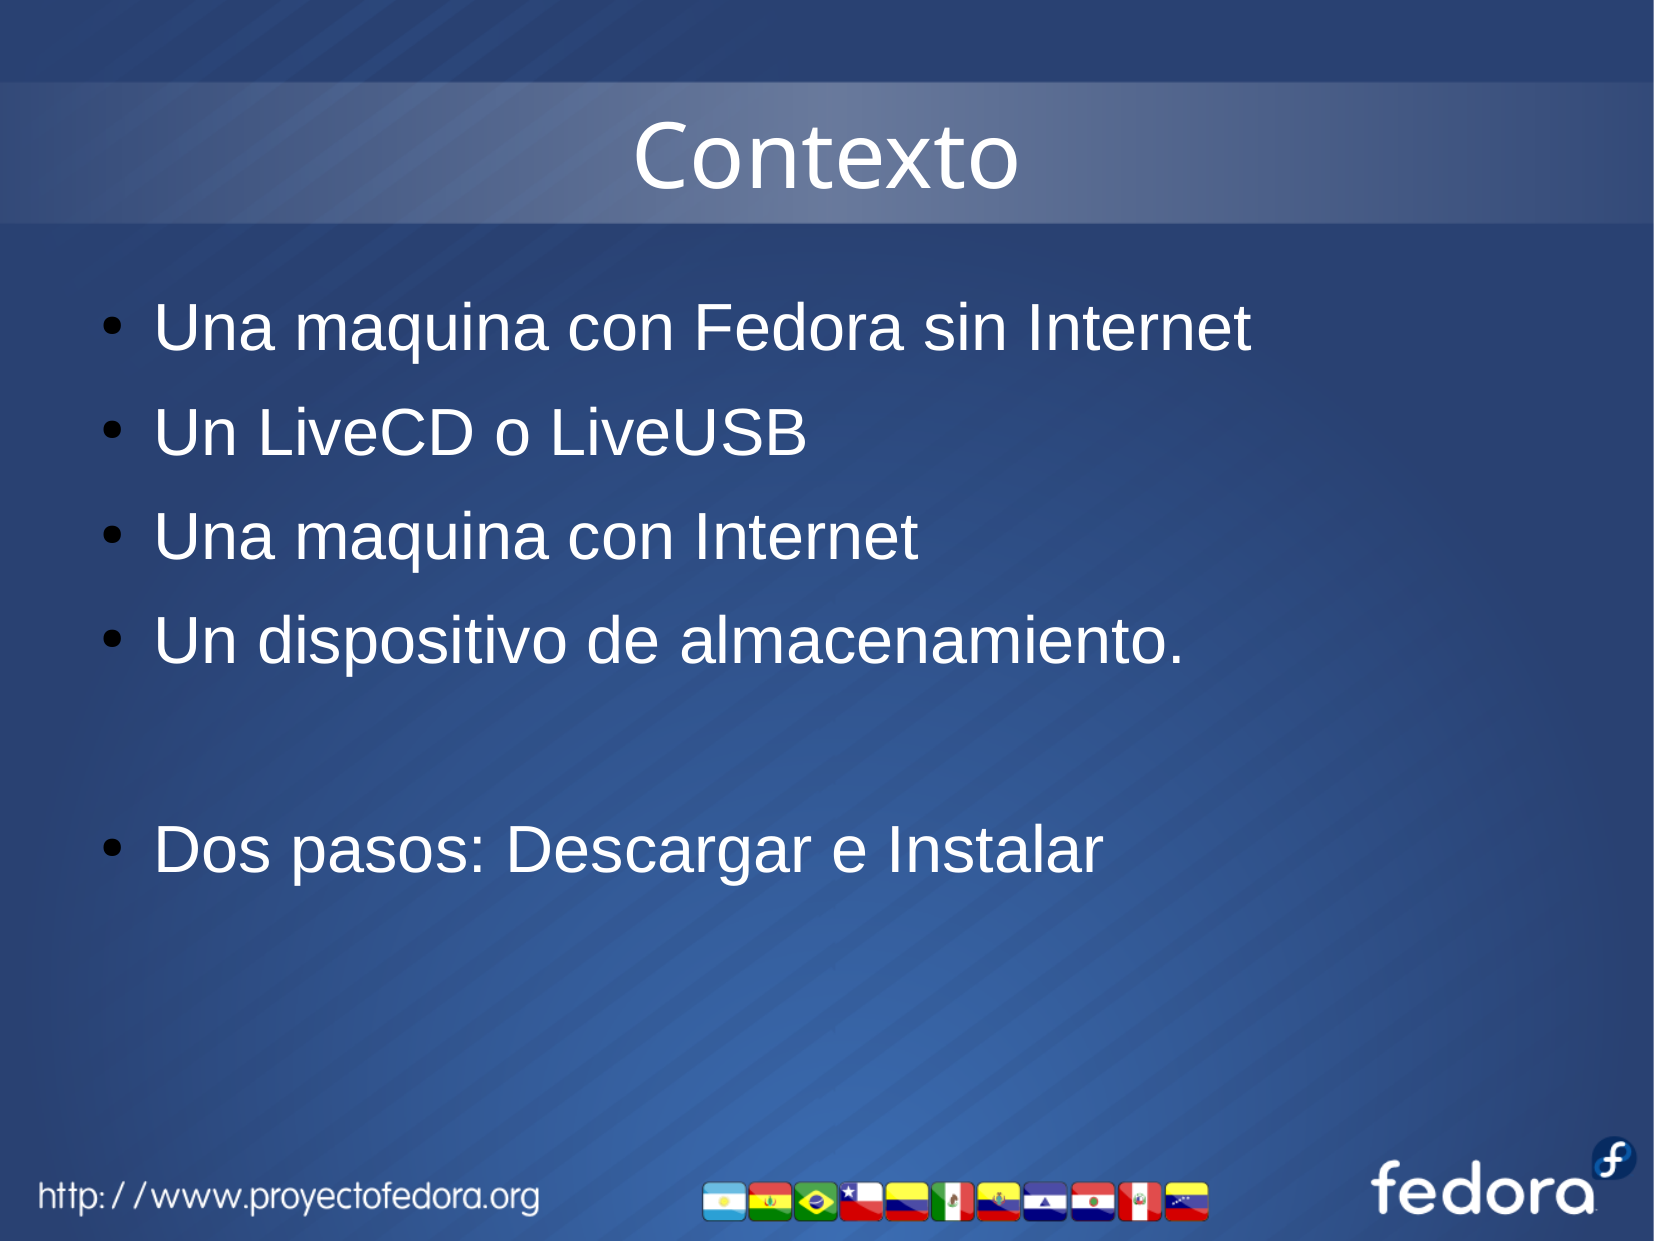

# Contexto
Una maquina con Fedora sin Internet
Un LiveCD o LiveUSB
Una maquina con Internet
Un dispositivo de almacenamiento.
Dos pasos: Descargar e Instalar